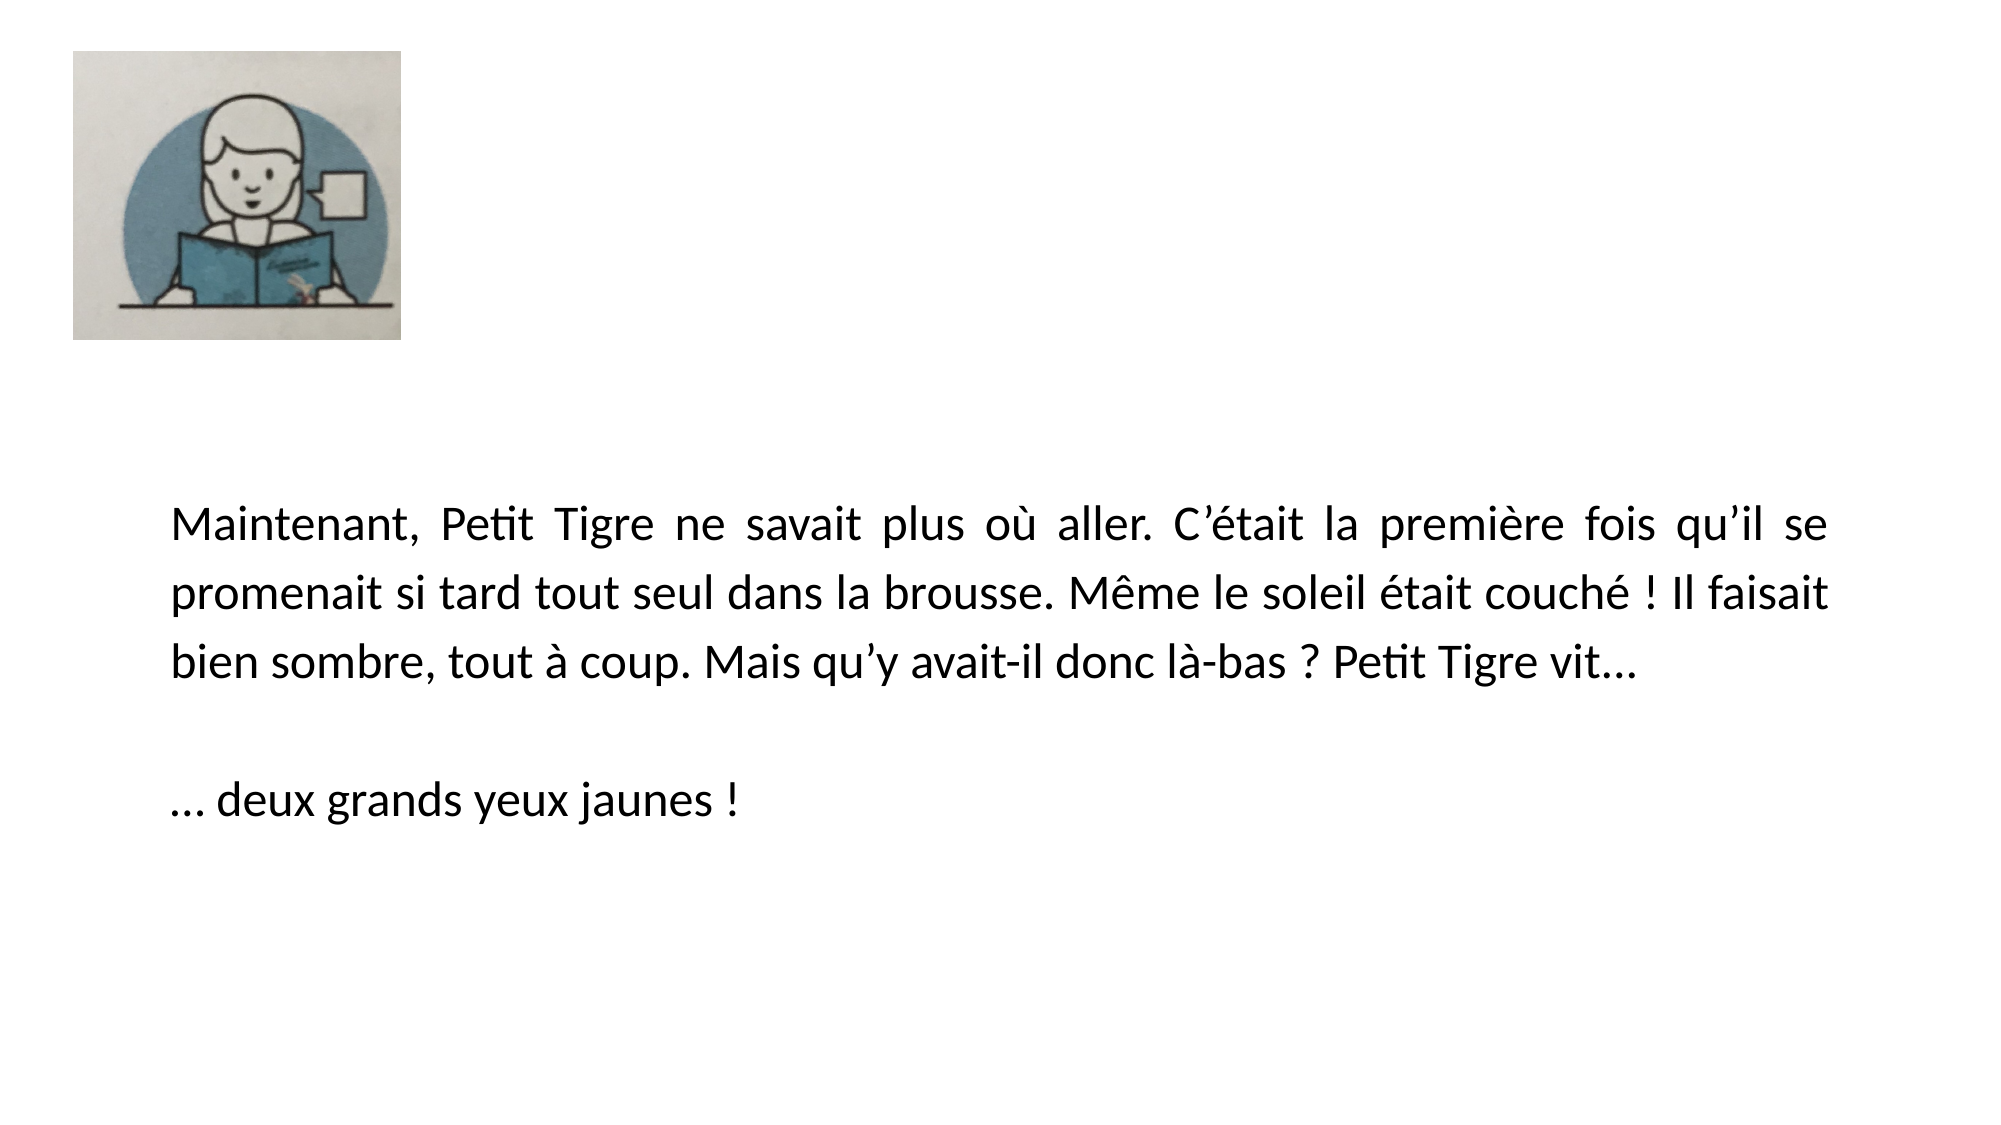

Maintenant, Petit Tigre ne savait plus où aller. C’était la première fois qu’il se promenait si tard tout seul dans la brousse. Même le soleil était couché ! Il faisait bien sombre, tout à coup. Mais qu’y avait-il donc là-bas ? Petit Tigre vit...
… deux grands yeux jaunes !